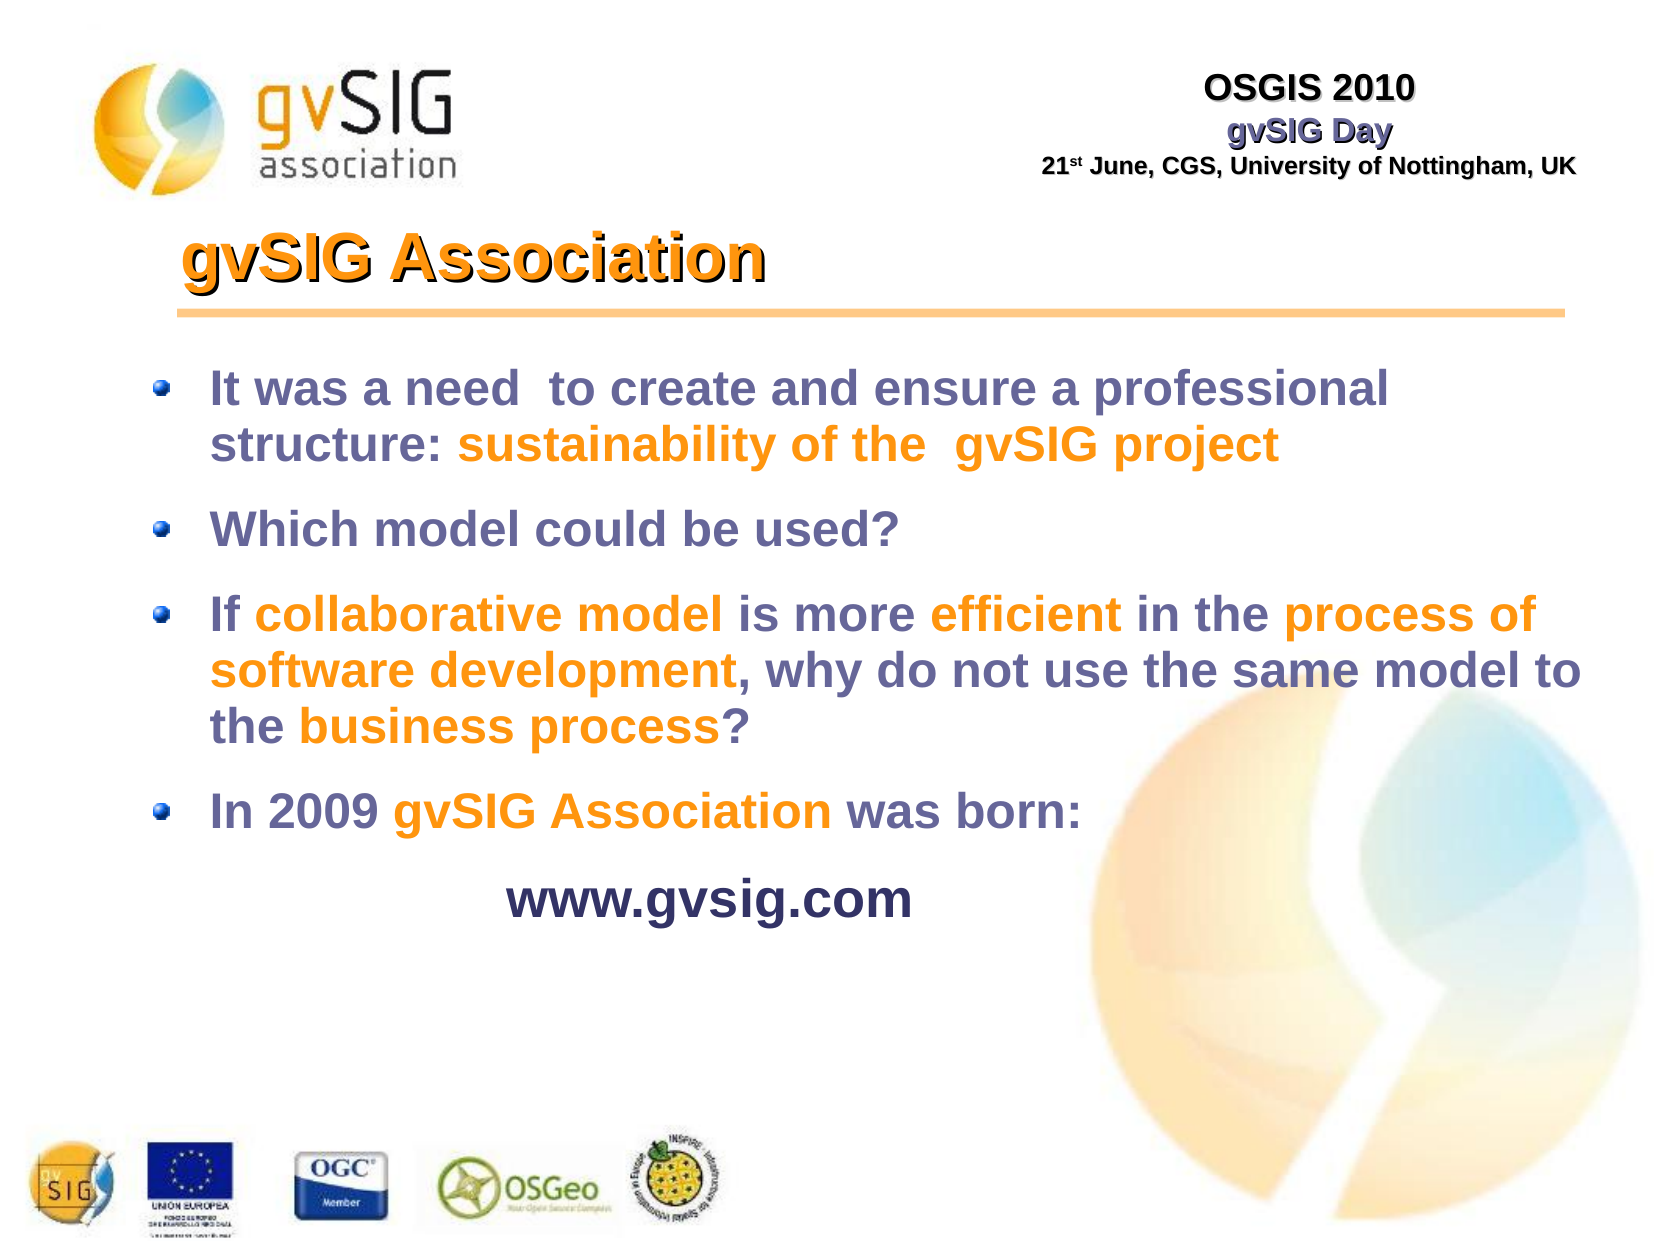

gvSIG Association
# It was a need to create and ensure a professional structure: sustainability of the gvSIG project
Which model could be used?
If collaborative model is more efficient in the process of software development, why do not use the same model to the business process?
In 2009 gvSIG Association was born:
 www.gvsig.com